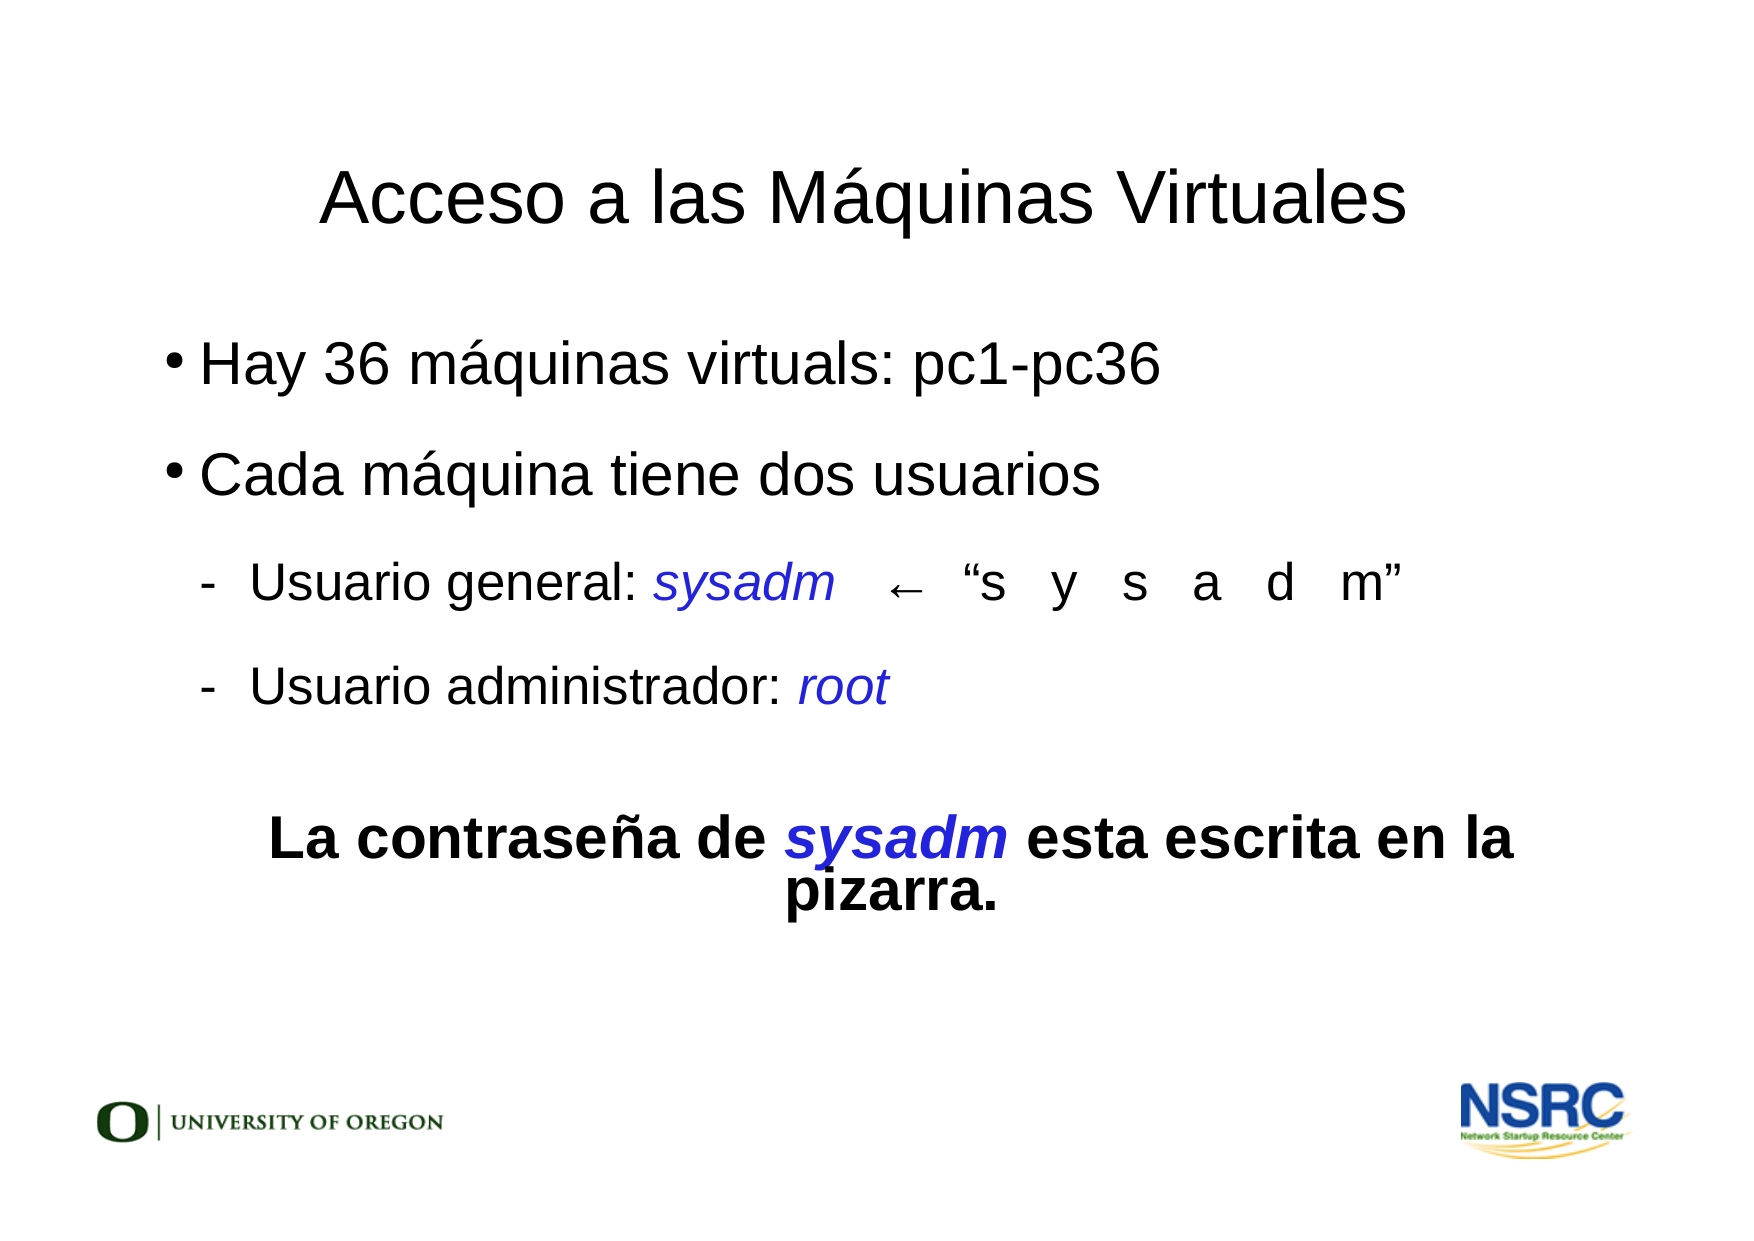

Acceso a las Máquinas Virtuales
# Hay 36 máquinas virtuals: pc1-pc36
Cada máquina tiene dos usuarios
 Usuario general: sysadm ← “s y s a d m”
 Usuario administrador: root
La contraseña de sysadm esta escrita en la pizarra.